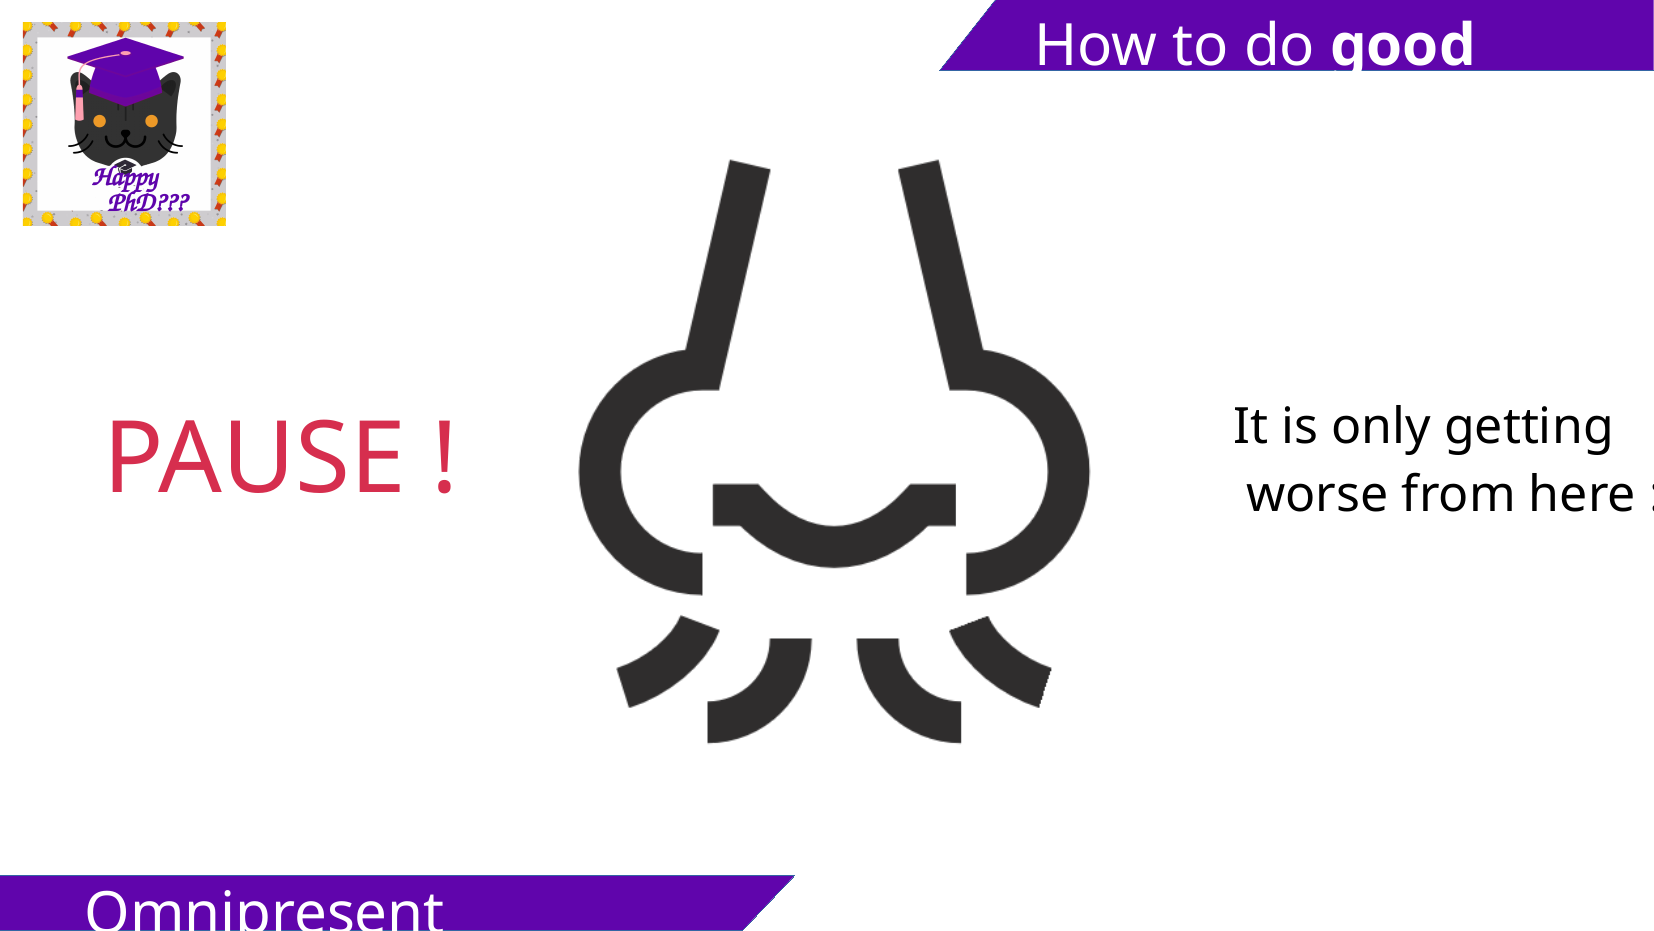

PAUSE !
It is only getting
 worse from here :(
Omnipresent discriminations